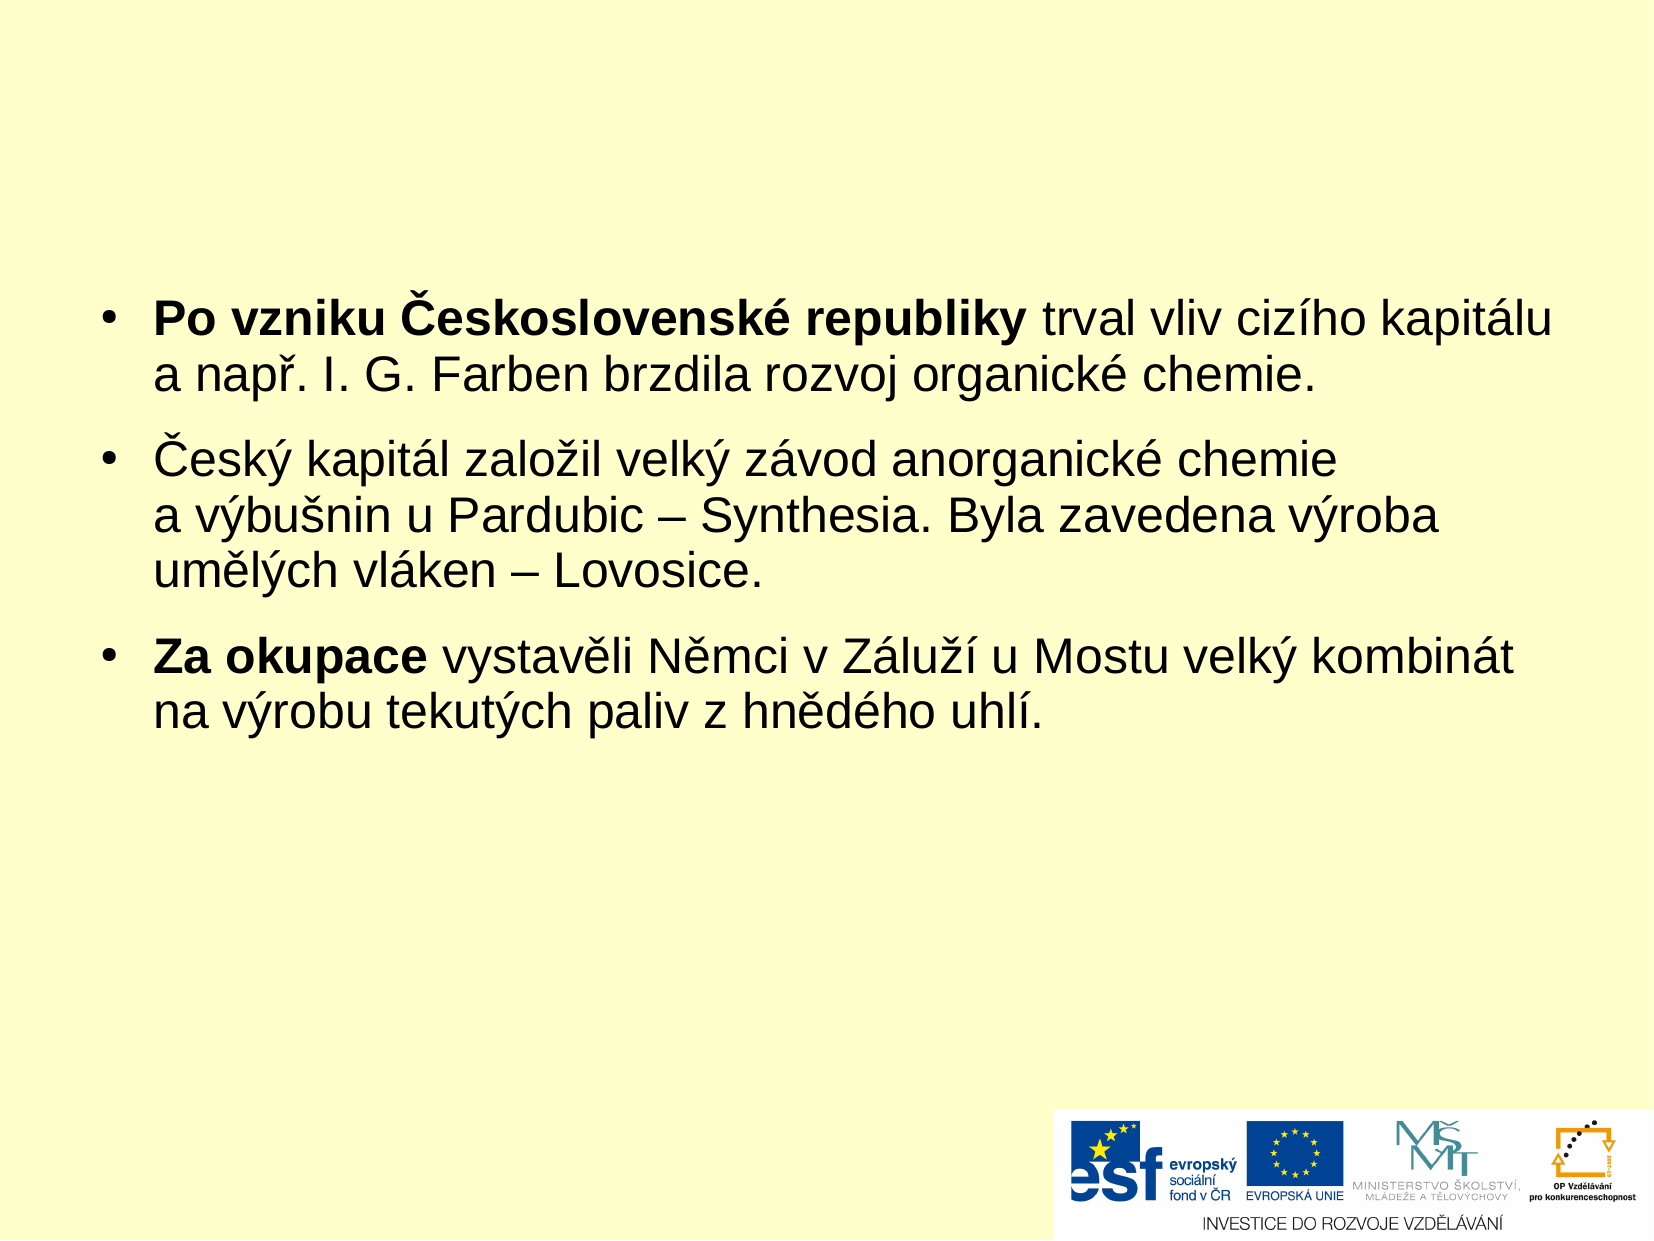

# Po vzniku Československé republiky trval vliv cizího kapitálu a např. I. G. Farben brzdila rozvoj organické chemie.
Český kapitál založil velký závod anorganické chemie a výbušnin u Pardubic – Synthesia. Byla zavedena výroba umělých vláken – Lovosice.
Za okupace vystavěli Němci v Záluží u Mostu velký kombinát na výrobu tekutých paliv z hnědého uhlí.